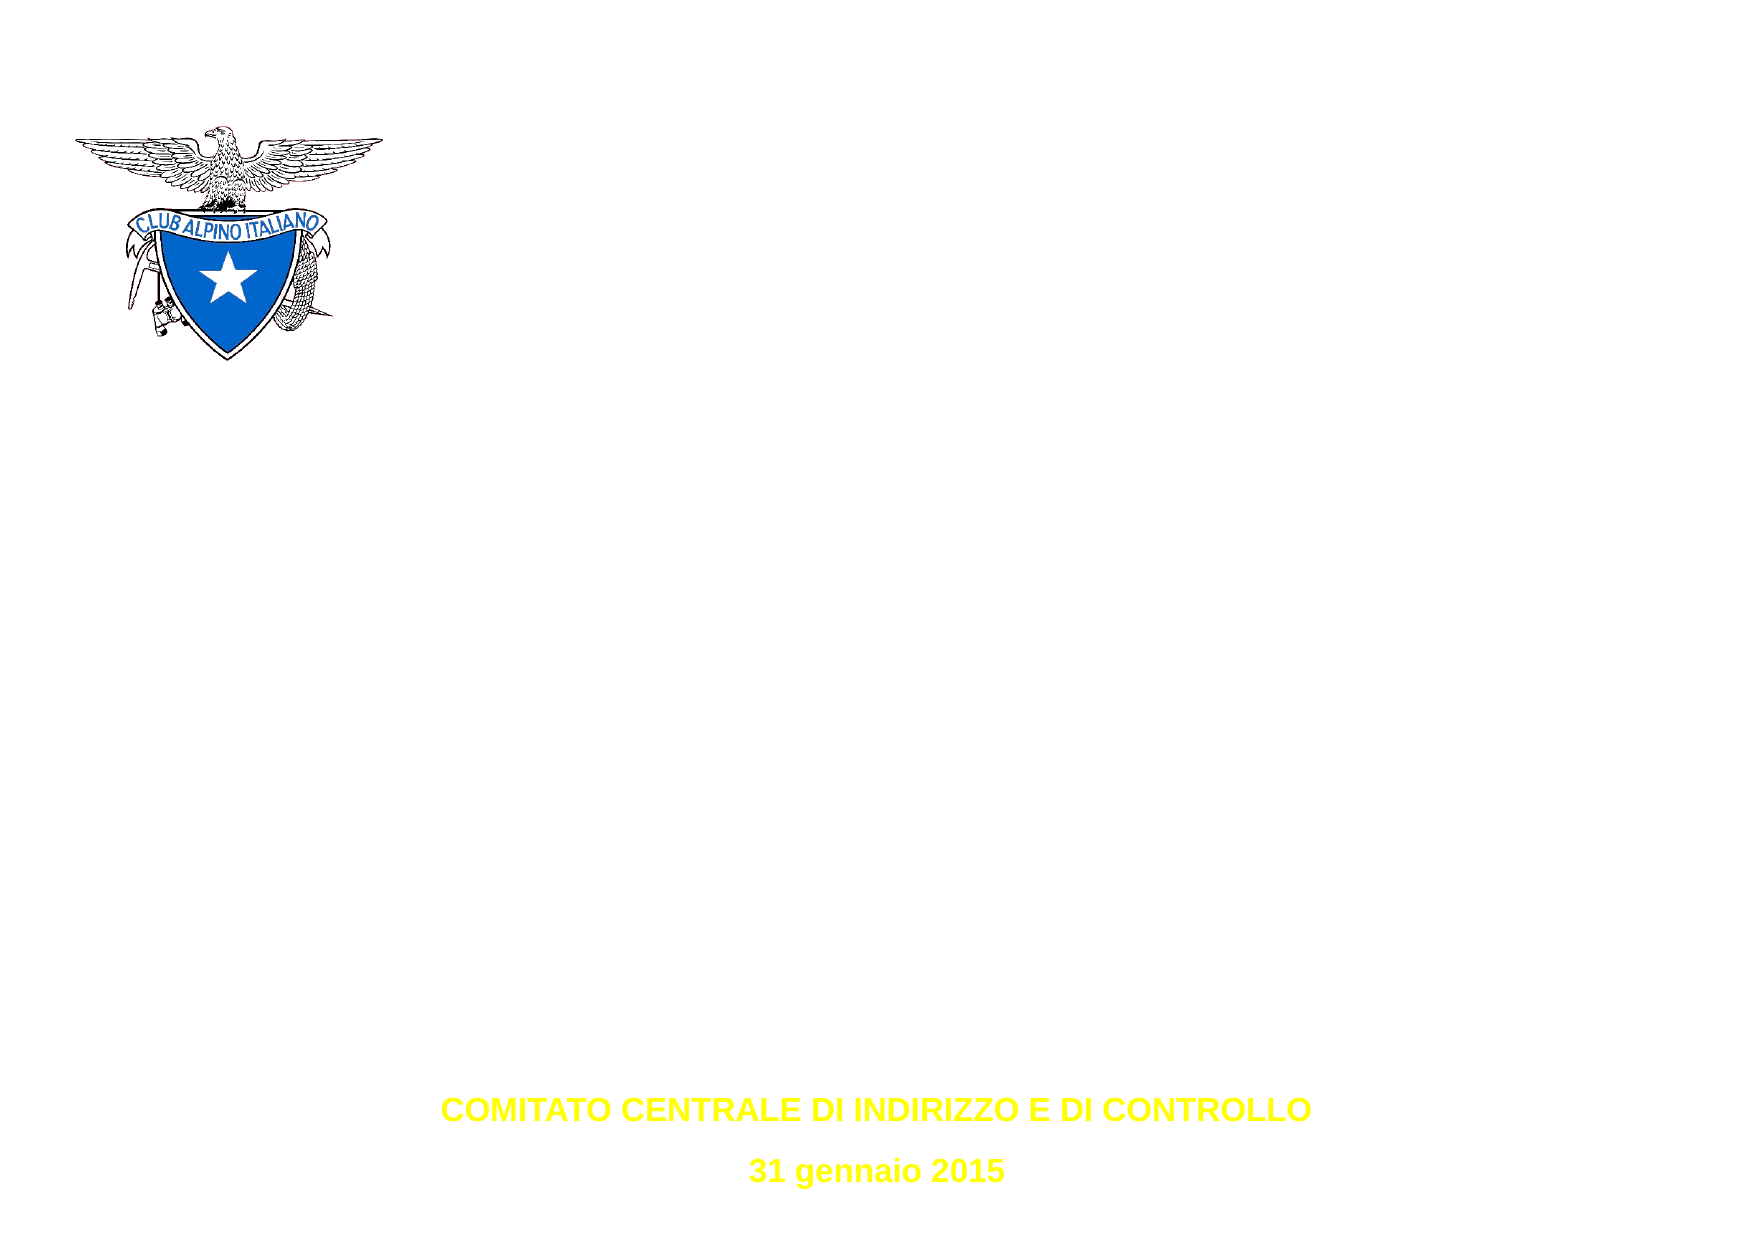

Cima di Rosso
COMITATO CENTRALE DI INDIRIZZO E DI CONTROLLO
31 gennaio 2015